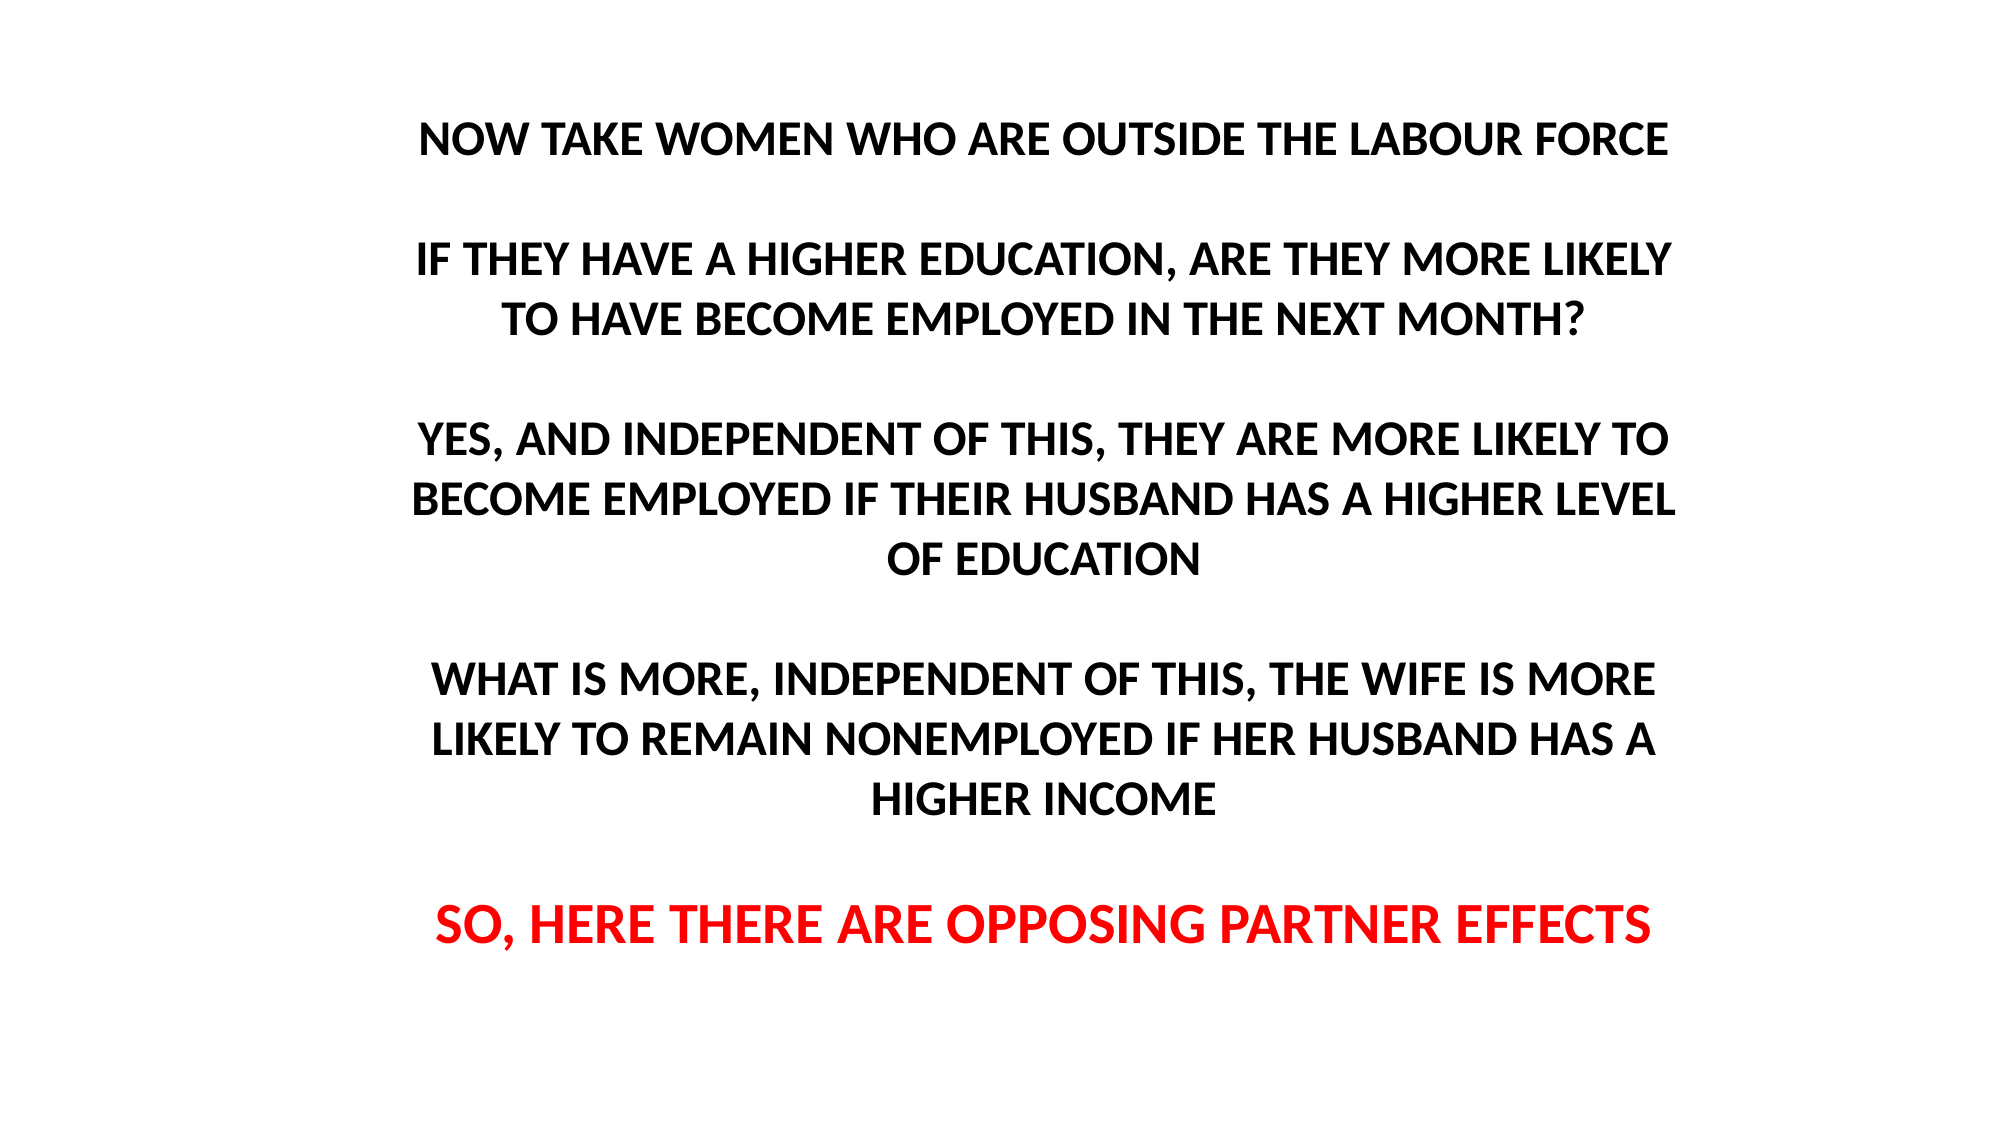

NOW TAKE WOMEN WHO ARE OUTSIDE THE LABOUR FORCE
IF THEY HAVE A HIGHER EDUCATION, ARE THEY MORE LIKELY TO HAVE BECOME EMPLOYED IN THE NEXT MONTH?
YES, AND INDEPENDENT OF THIS, THEY ARE MORE LIKELY TO BECOME EMPLOYED IF THEIR HUSBAND HAS A HIGHER LEVEL OF EDUCATION
WHAT IS MORE, INDEPENDENT OF THIS, THE WIFE IS MORE LIKELY TO REMAIN NONEMPLOYED IF HER HUSBAND HAS A HIGHER INCOME
SO, HERE THERE ARE OPPOSING PARTNER EFFECTS